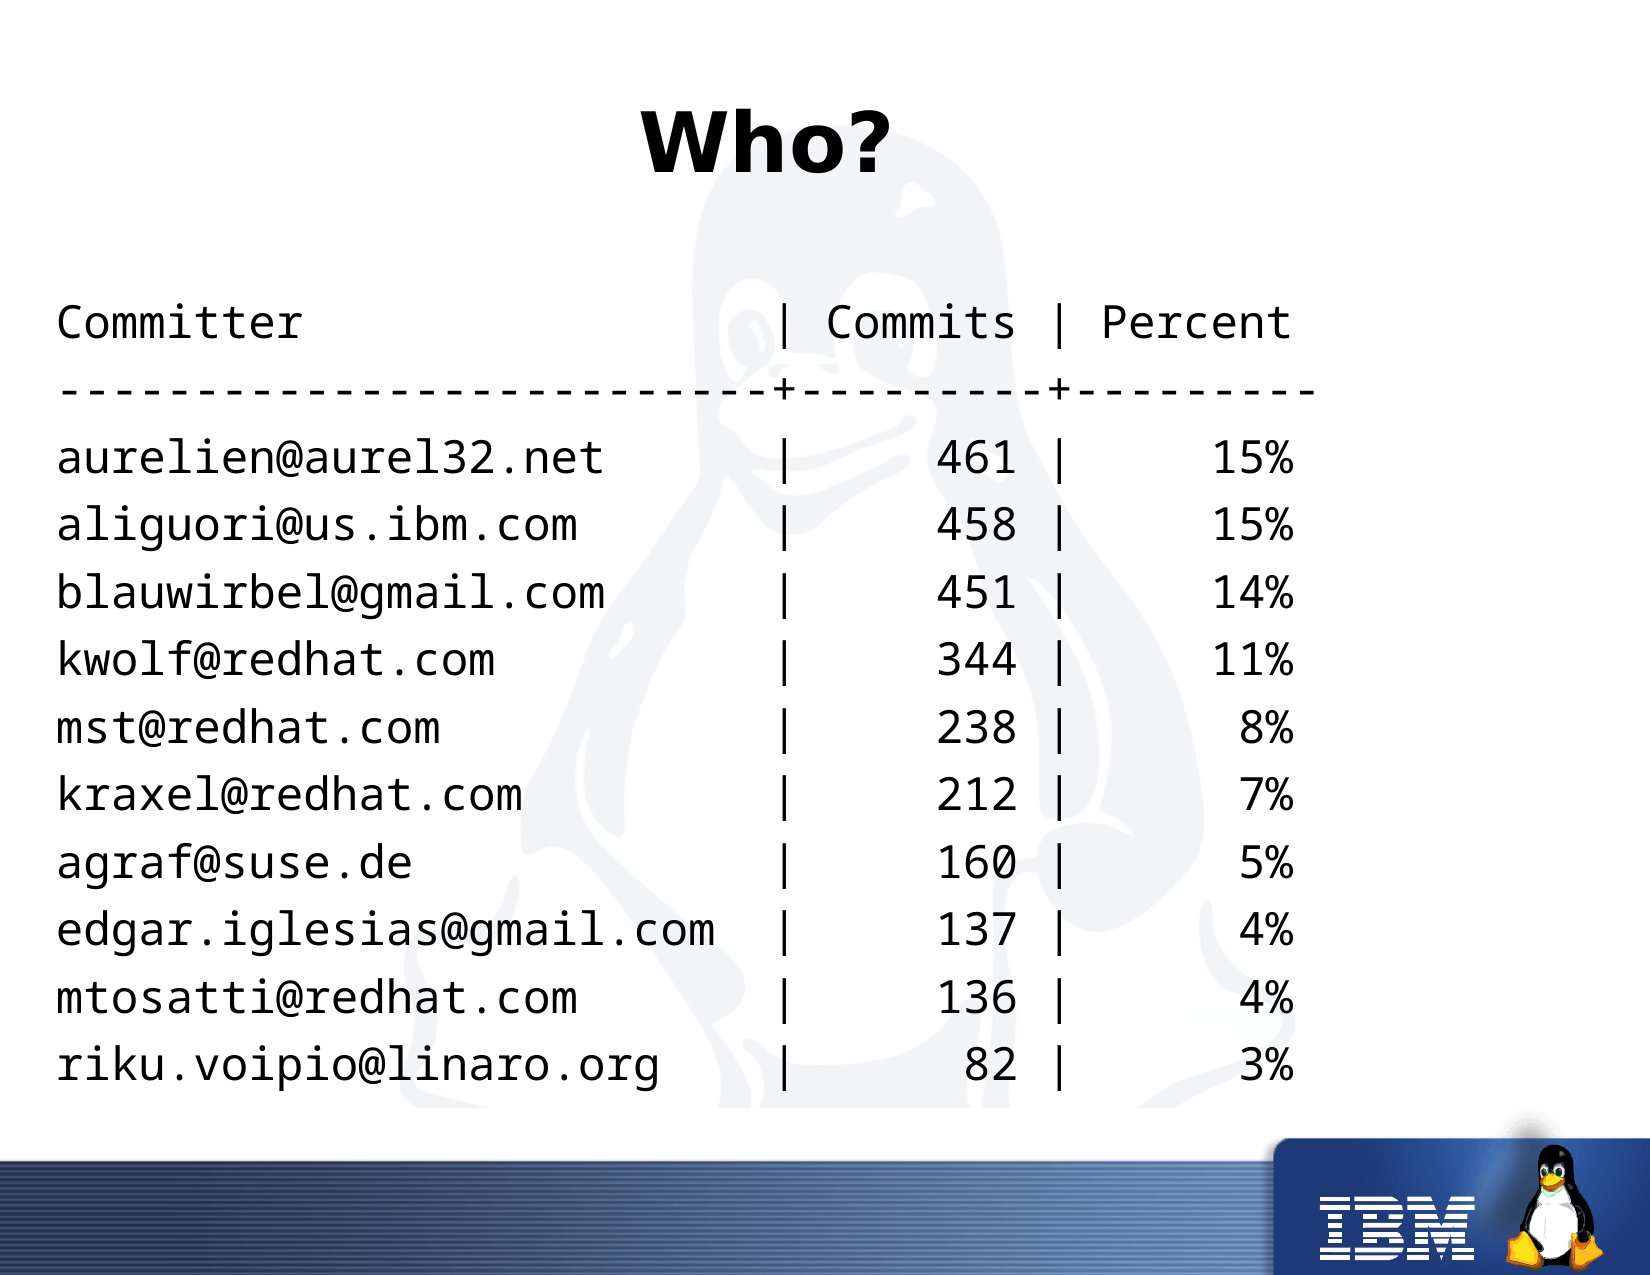

# Who?
Committer | Commits | Percent
--------------------------+---------+---------
aurelien@aurel32.net | 461 | 15%
aliguori@us.ibm.com | 458 | 15%
blauwirbel@gmail.com | 451 | 14%
kwolf@redhat.com | 344 | 11%
mst@redhat.com | 238 | 8%
kraxel@redhat.com | 212 | 7%
agraf@suse.de | 160 | 5%
edgar.iglesias@gmail.com | 137 | 4%
mtosatti@redhat.com | 136 | 4%
riku.voipio@linaro.org | 82 | 3%